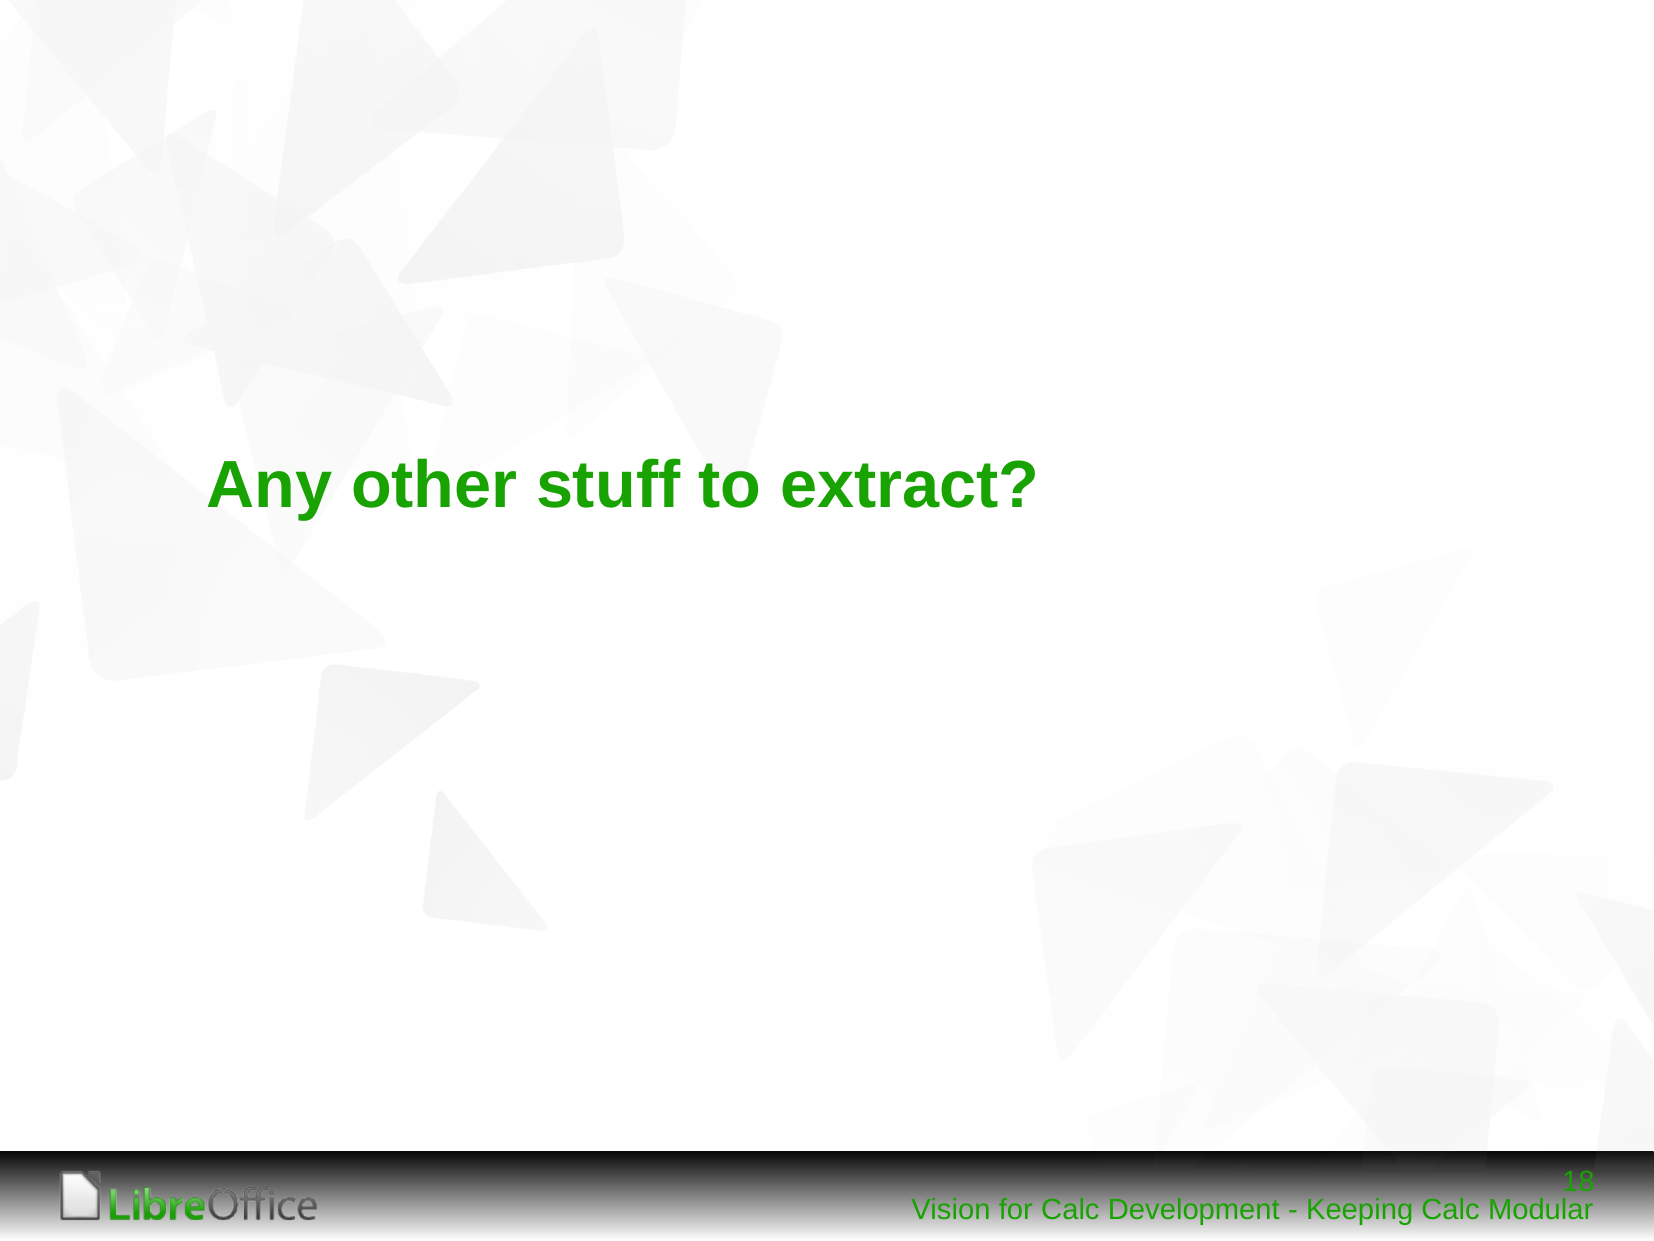

# Any other stuff to extract?
18
Vision for Calc Development - Keeping Calc Modular